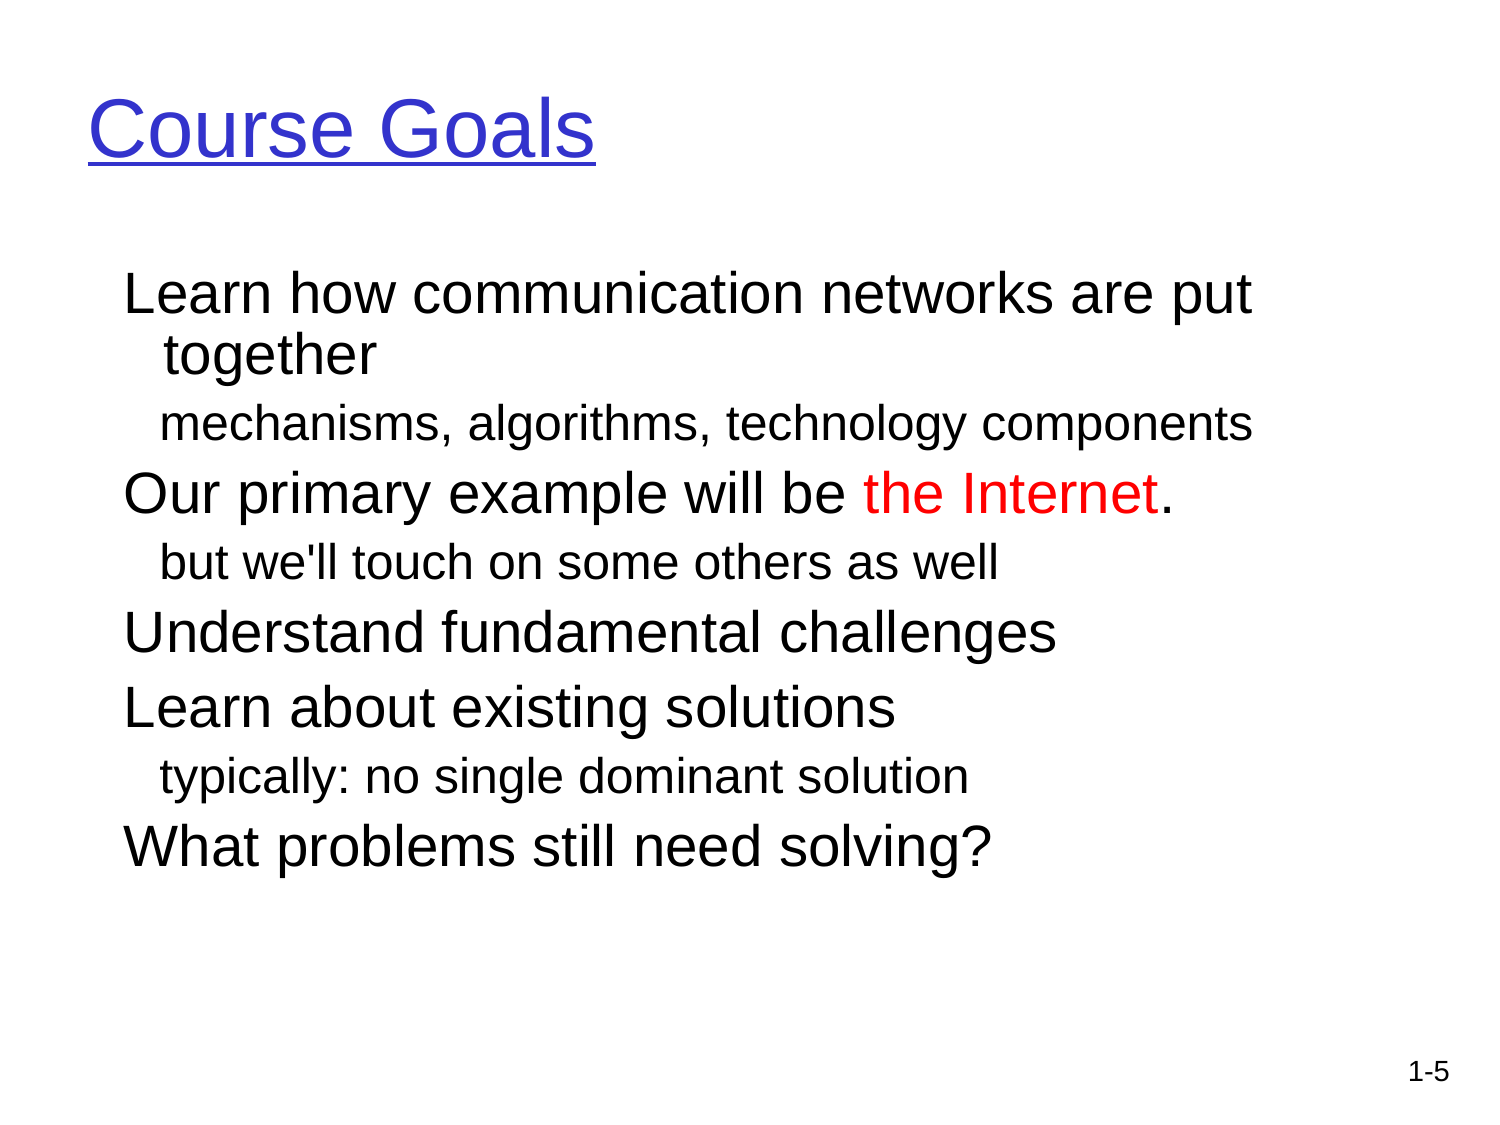

# Course Goals
Learn how communication networks are put together
mechanisms, algorithms, technology components
Our primary example will be the Internet.
but we'll touch on some others as well
Understand fundamental challenges
Learn about existing solutions
typically: no single dominant solution
What problems still need solving?
5